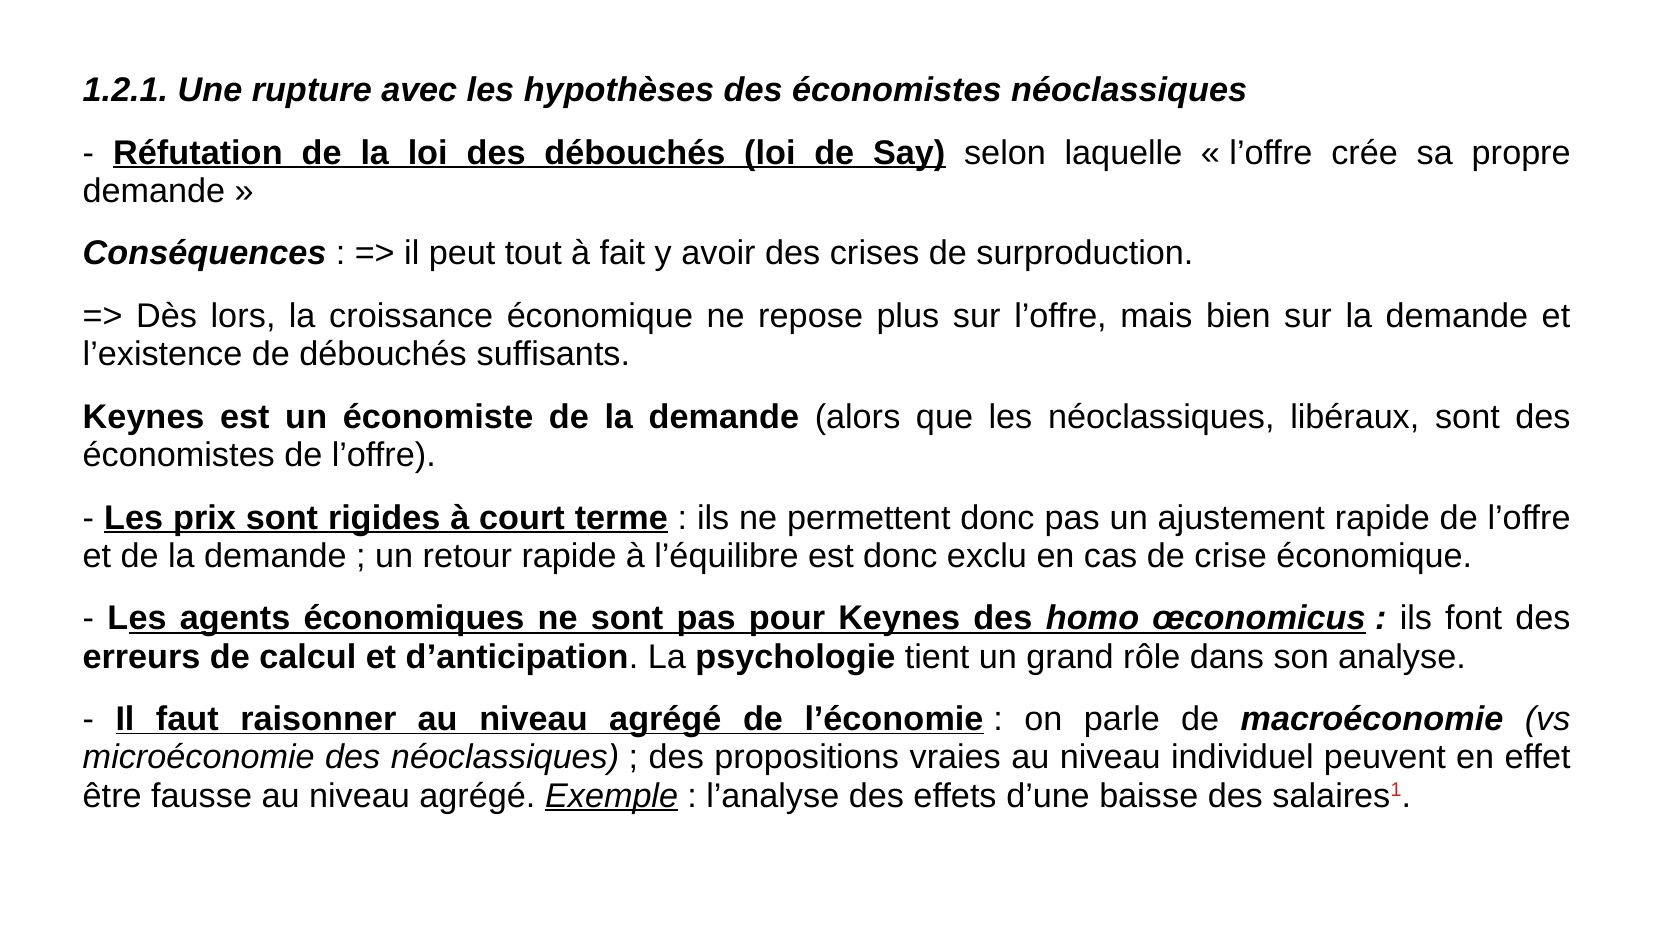

# 1.2.1. Une rupture avec les hypothèses des économistes néoclassiques
- Réfutation de la loi des débouchés (loi de Say) selon laquelle « l’offre crée sa propre demande »
Conséquences : => il peut tout à fait y avoir des crises de surproduction.
=> Dès lors, la croissance économique ne repose plus sur l’offre, mais bien sur la demande et l’existence de débouchés suffisants.
Keynes est un économiste de la demande (alors que les néoclassiques, libéraux, sont des économistes de l’offre).
- Les prix sont rigides à court terme : ils ne permettent donc pas un ajustement rapide de l’offre et de la demande ; un retour rapide à l’équilibre est donc exclu en cas de crise économique.
- Les agents économiques ne sont pas pour Keynes des homo œconomicus : ils font des erreurs de calcul et d’anticipation. La psychologie tient un grand rôle dans son analyse.
- Il faut raisonner au niveau agrégé de l’économie : on parle de macroéconomie (vs microéconomie des néoclassiques) ; des propositions vraies au niveau individuel peuvent en effet être fausse au niveau agrégé. Exemple : l’analyse des effets d’une baisse des salaires1.